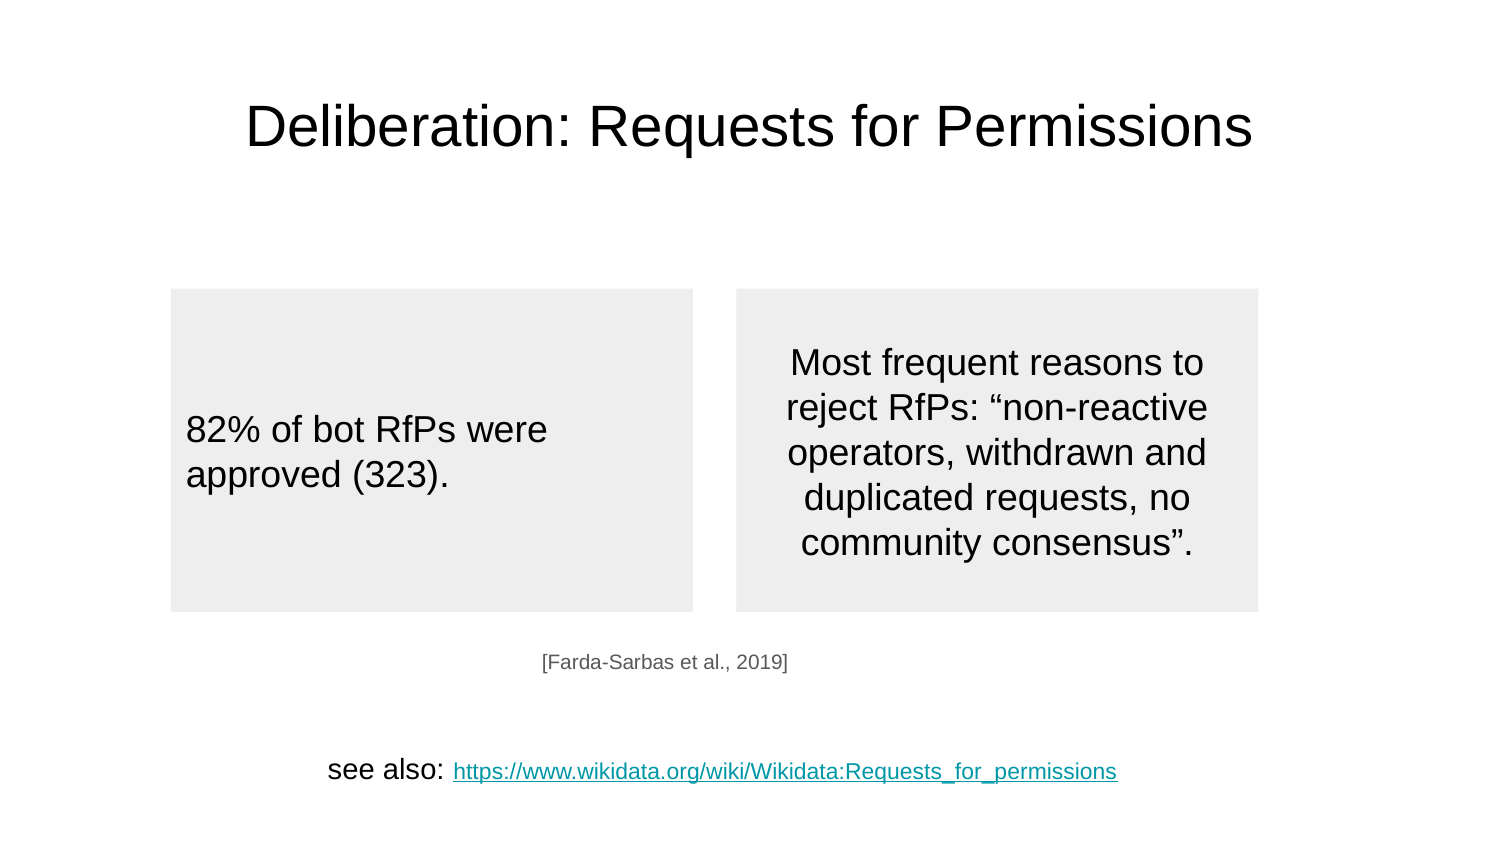

# Deliberation: Requests for Permissions
82% of bot RfPs were approved (323).
Most frequent reasons to reject RfPs: “non-reactive operators, withdrawn and duplicated requests, no community consensus”.
[Farda-Sarbas et al., 2019]
see also: https://www.wikidata.org/wiki/Wikidata:Requests_for_permissions